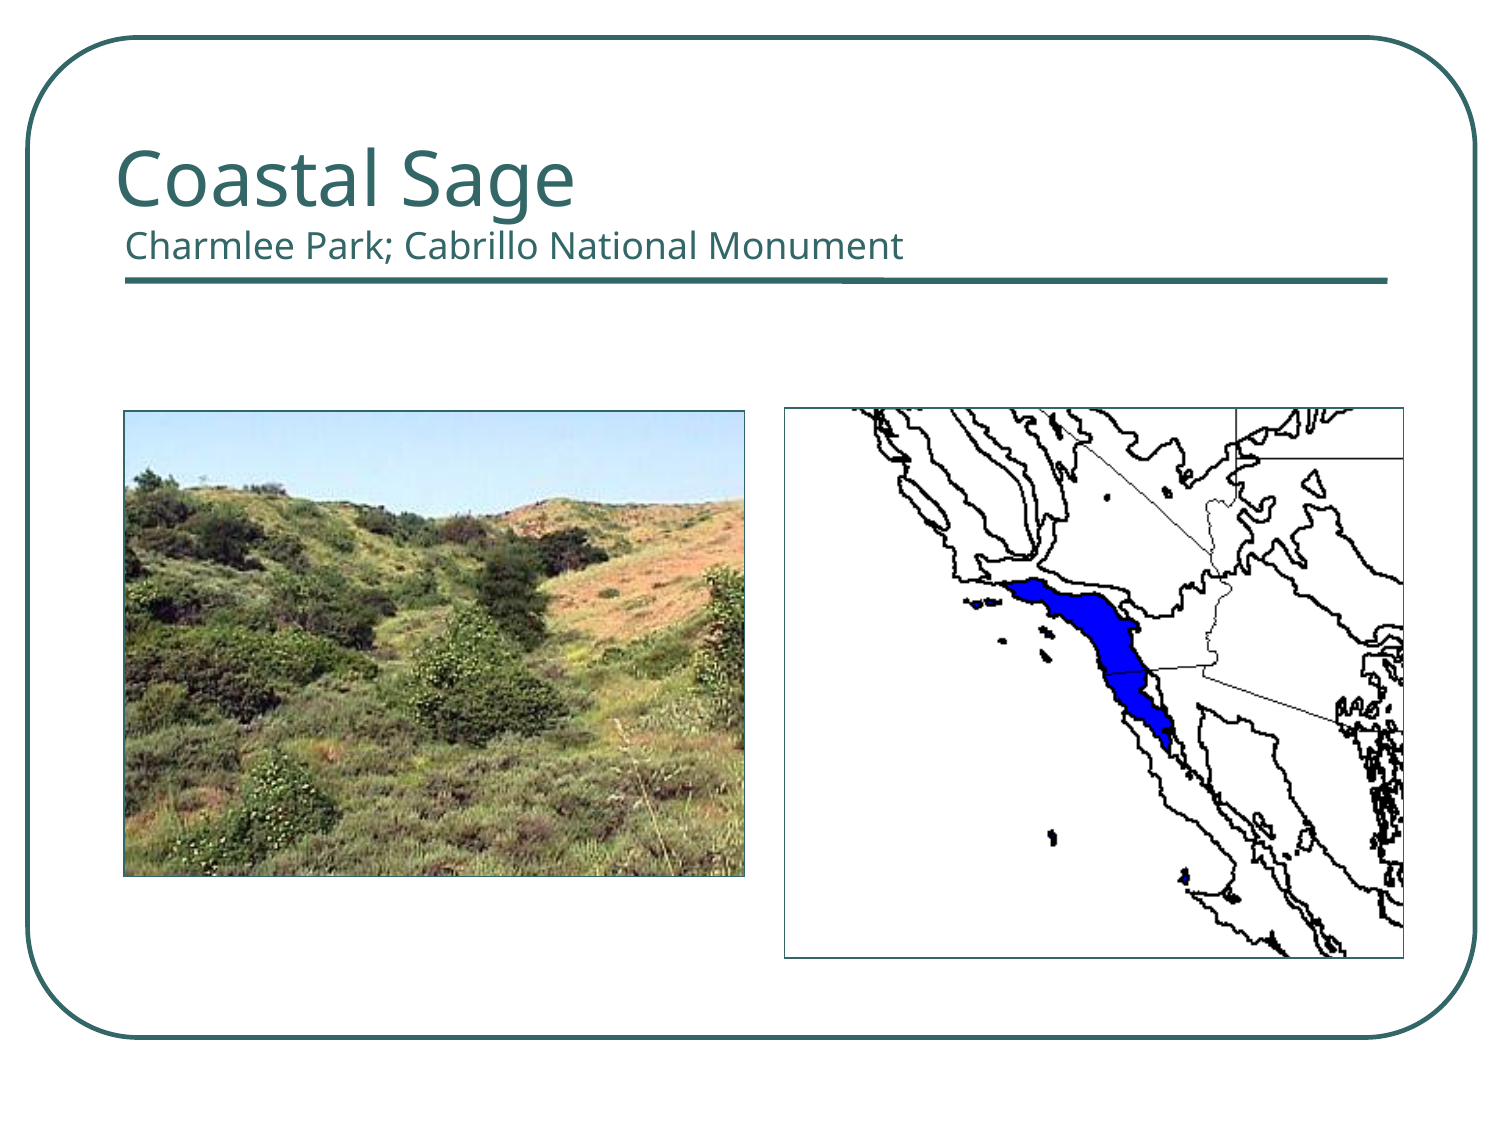

# Coastal Sage Charmlee Park; Cabrillo National Monument